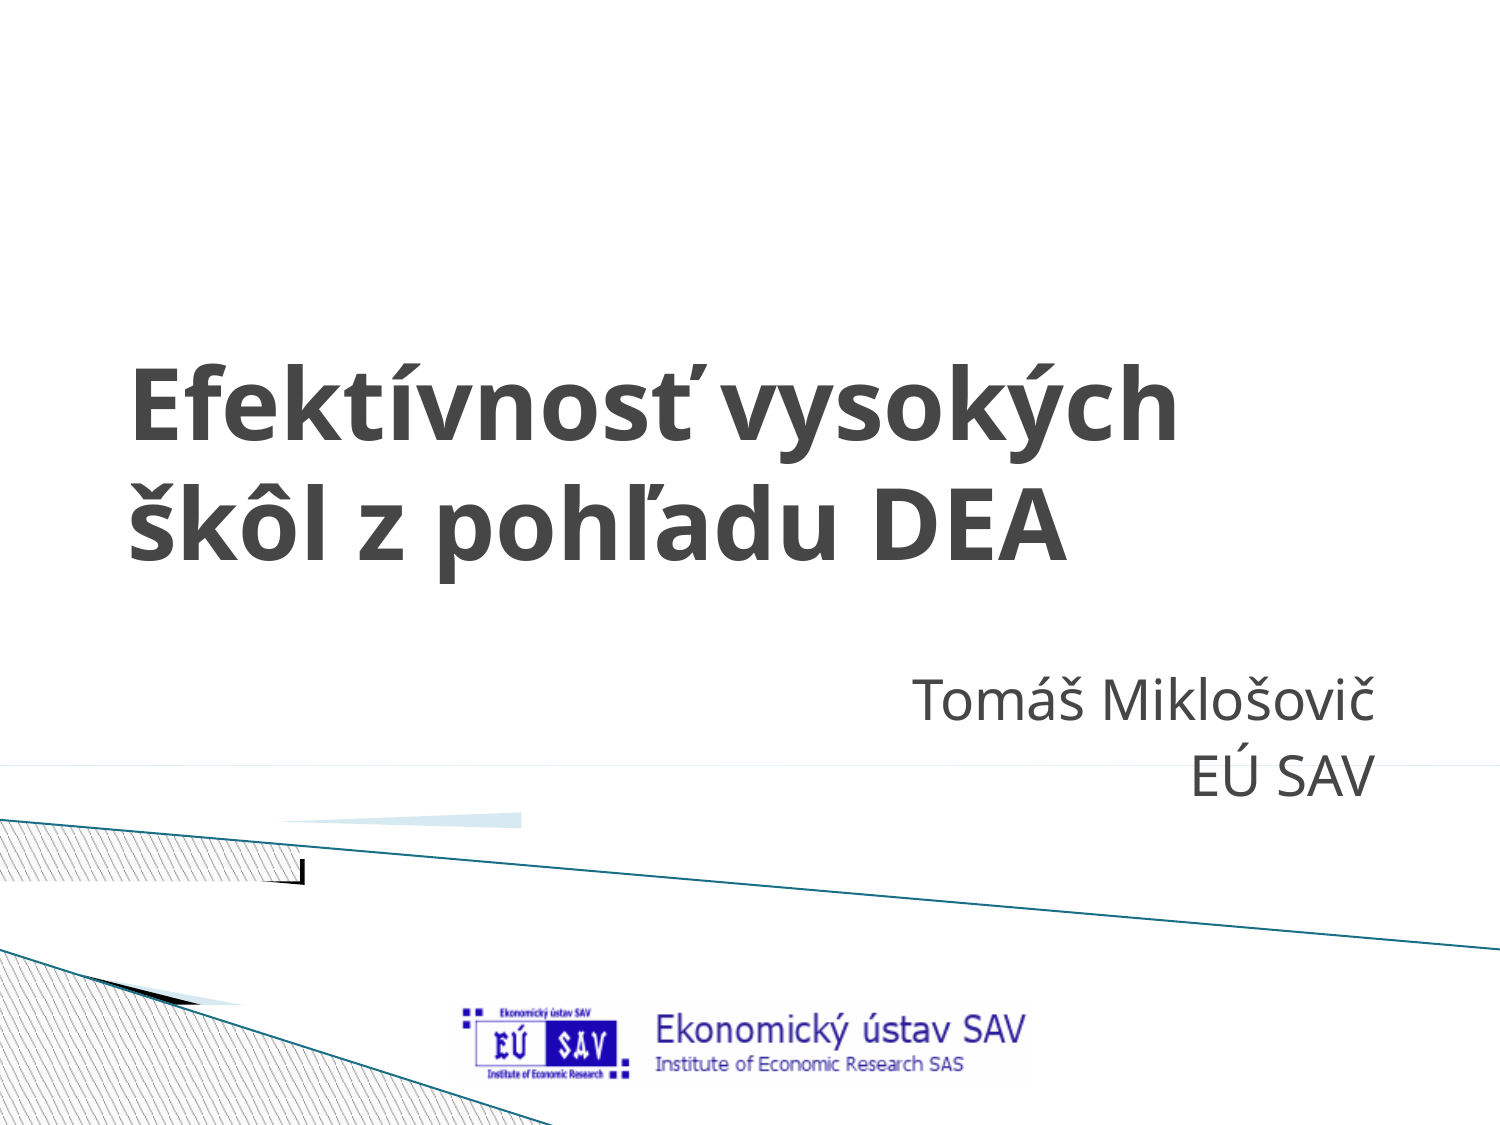

# Efektívnosť vysokých škôl z pohľadu DEA
Tomáš Miklošovič
EÚ SAV